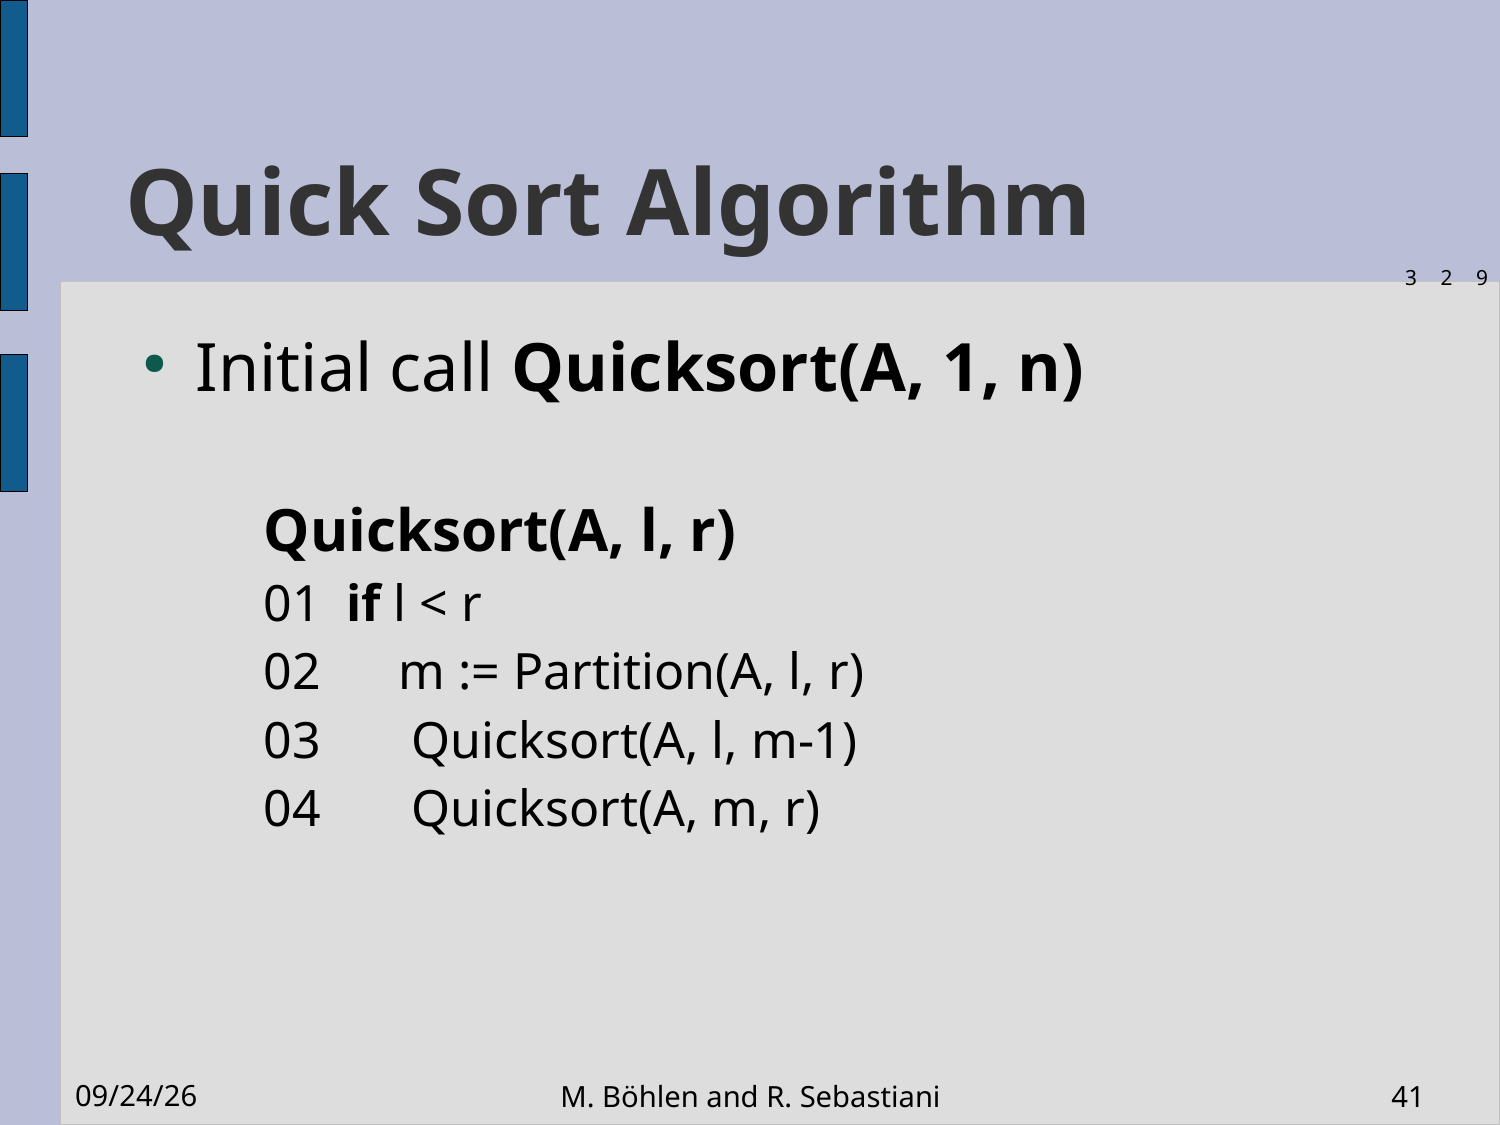

# Quick Sort Algorithm
3
2
9
Initial call Quicksort(A, 1, n)
Quicksort(A, l, r)
01  if l < r
02   m := Partition(A, l, r)
03 Quicksort(A, l, m-1)
04 Quicksort(A, m, r)
M. Böhlen and R. Sebastiani
41